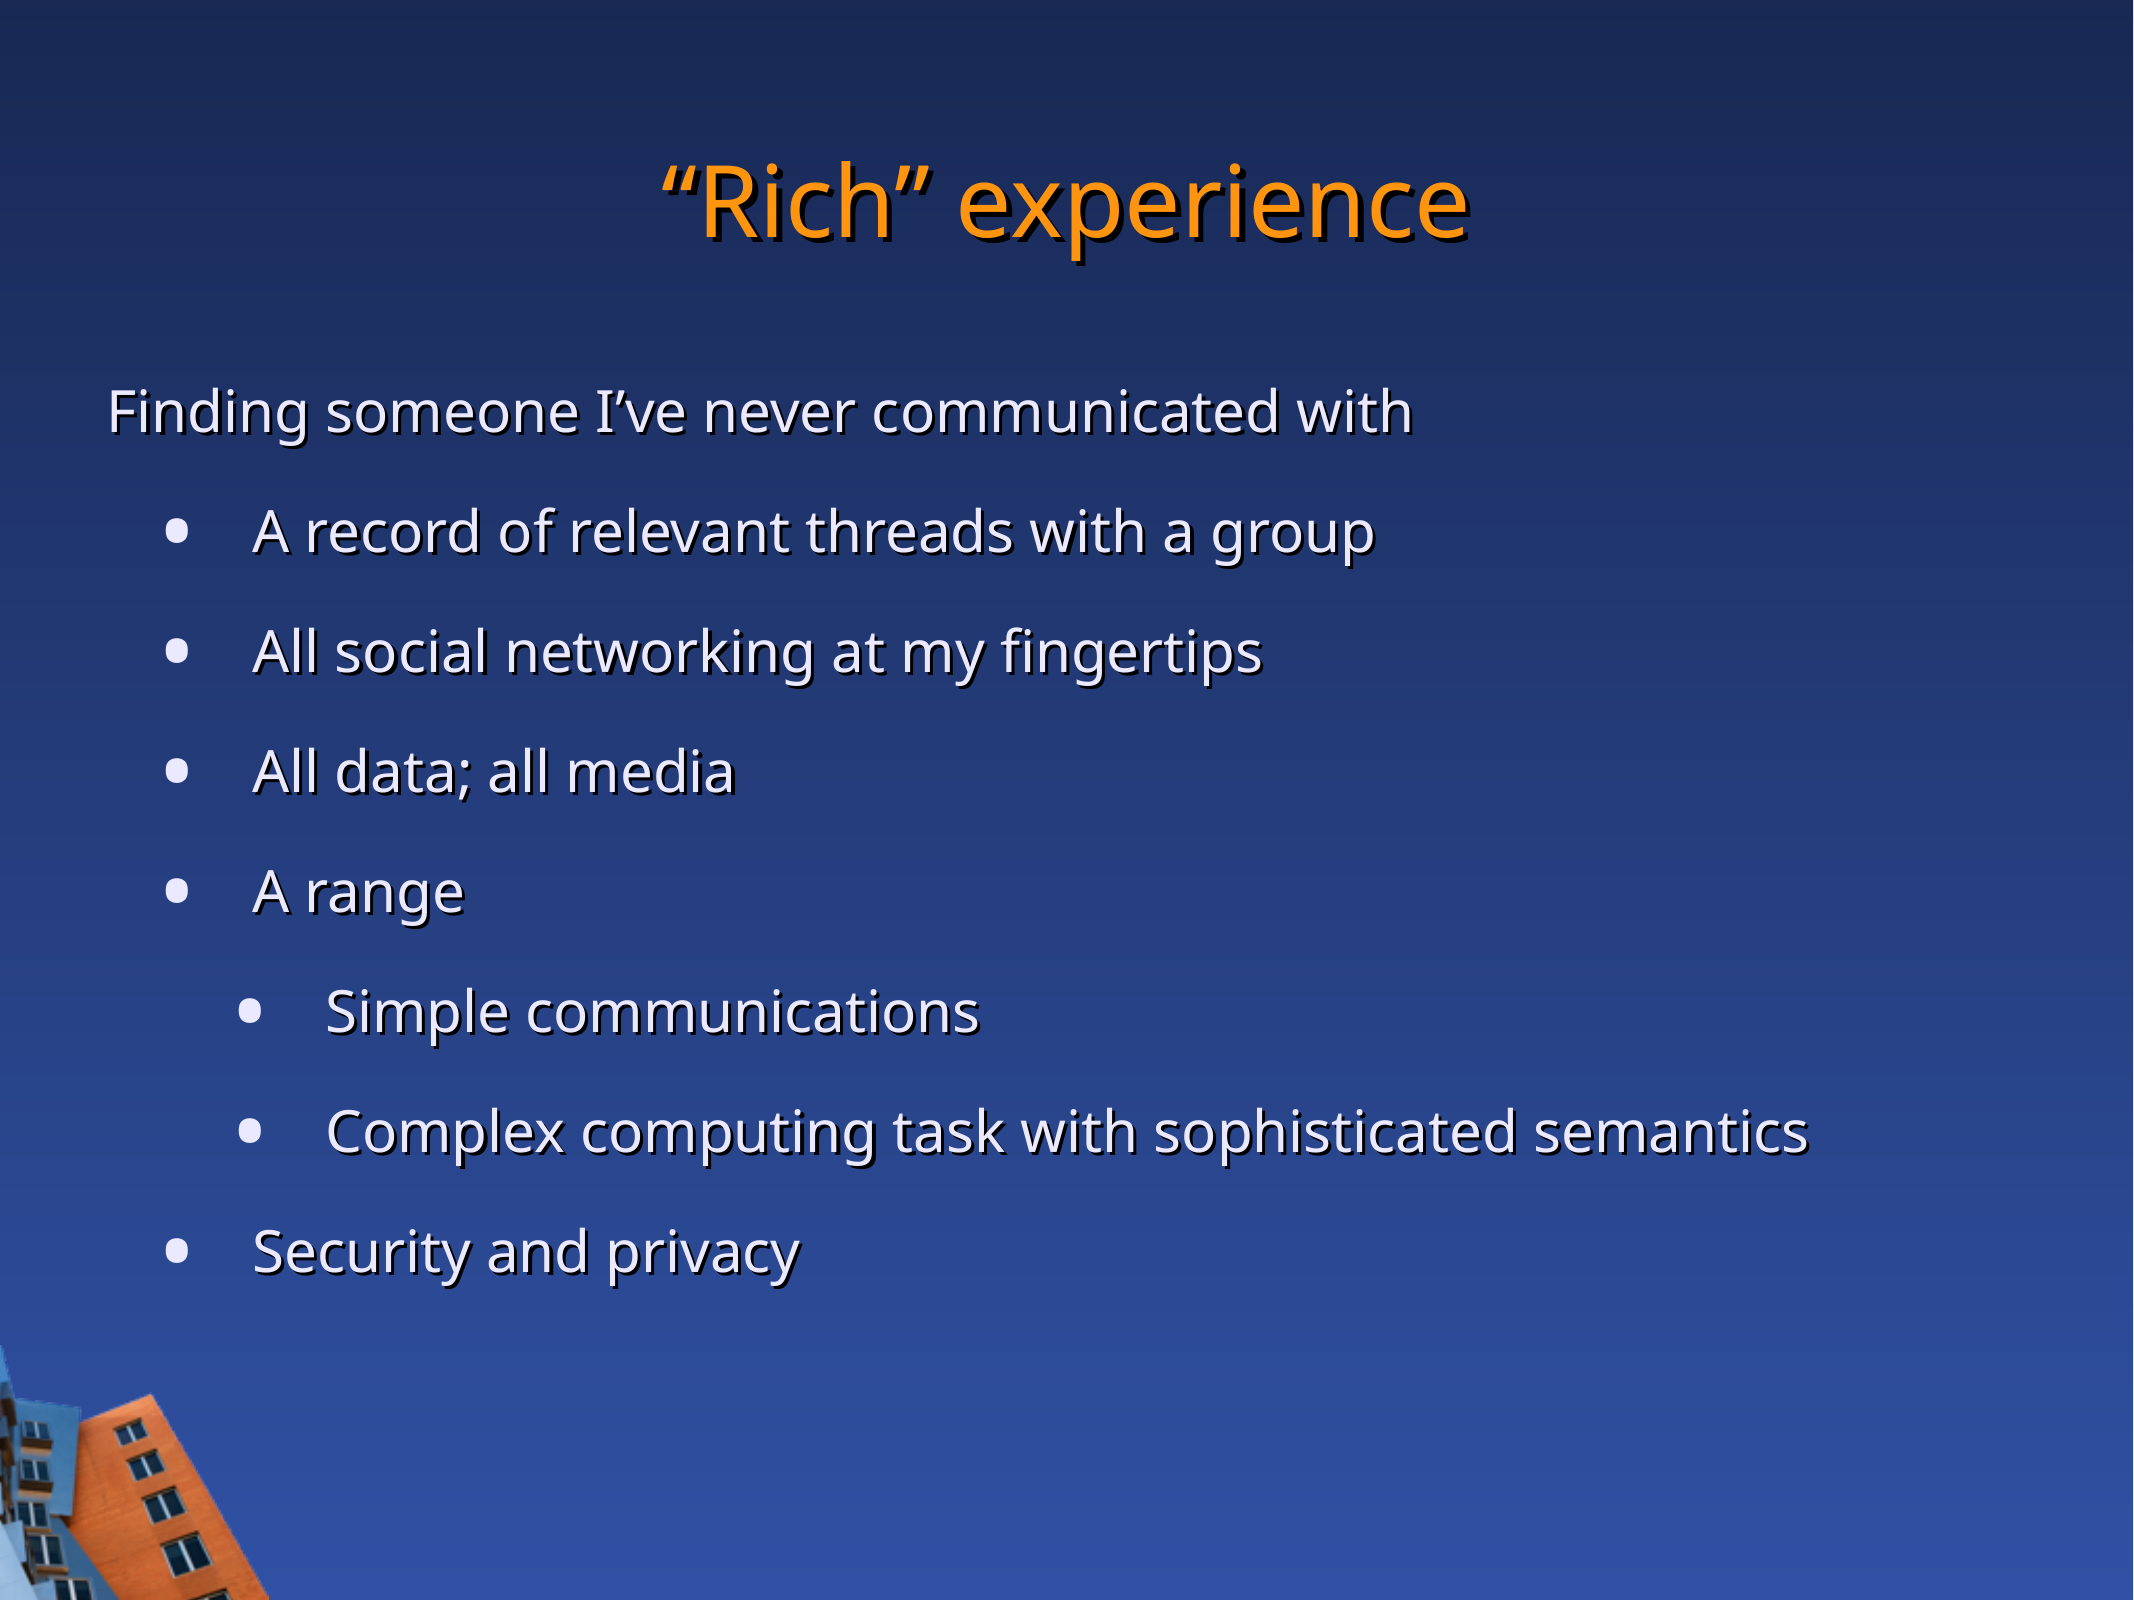

# “Rich” experience
Finding someone I’ve never communicated with
A record of relevant threads with a group
All social networking at my fingertips
All data; all media
A range
Simple communications
Complex computing task with sophisticated semantics
Security and privacy